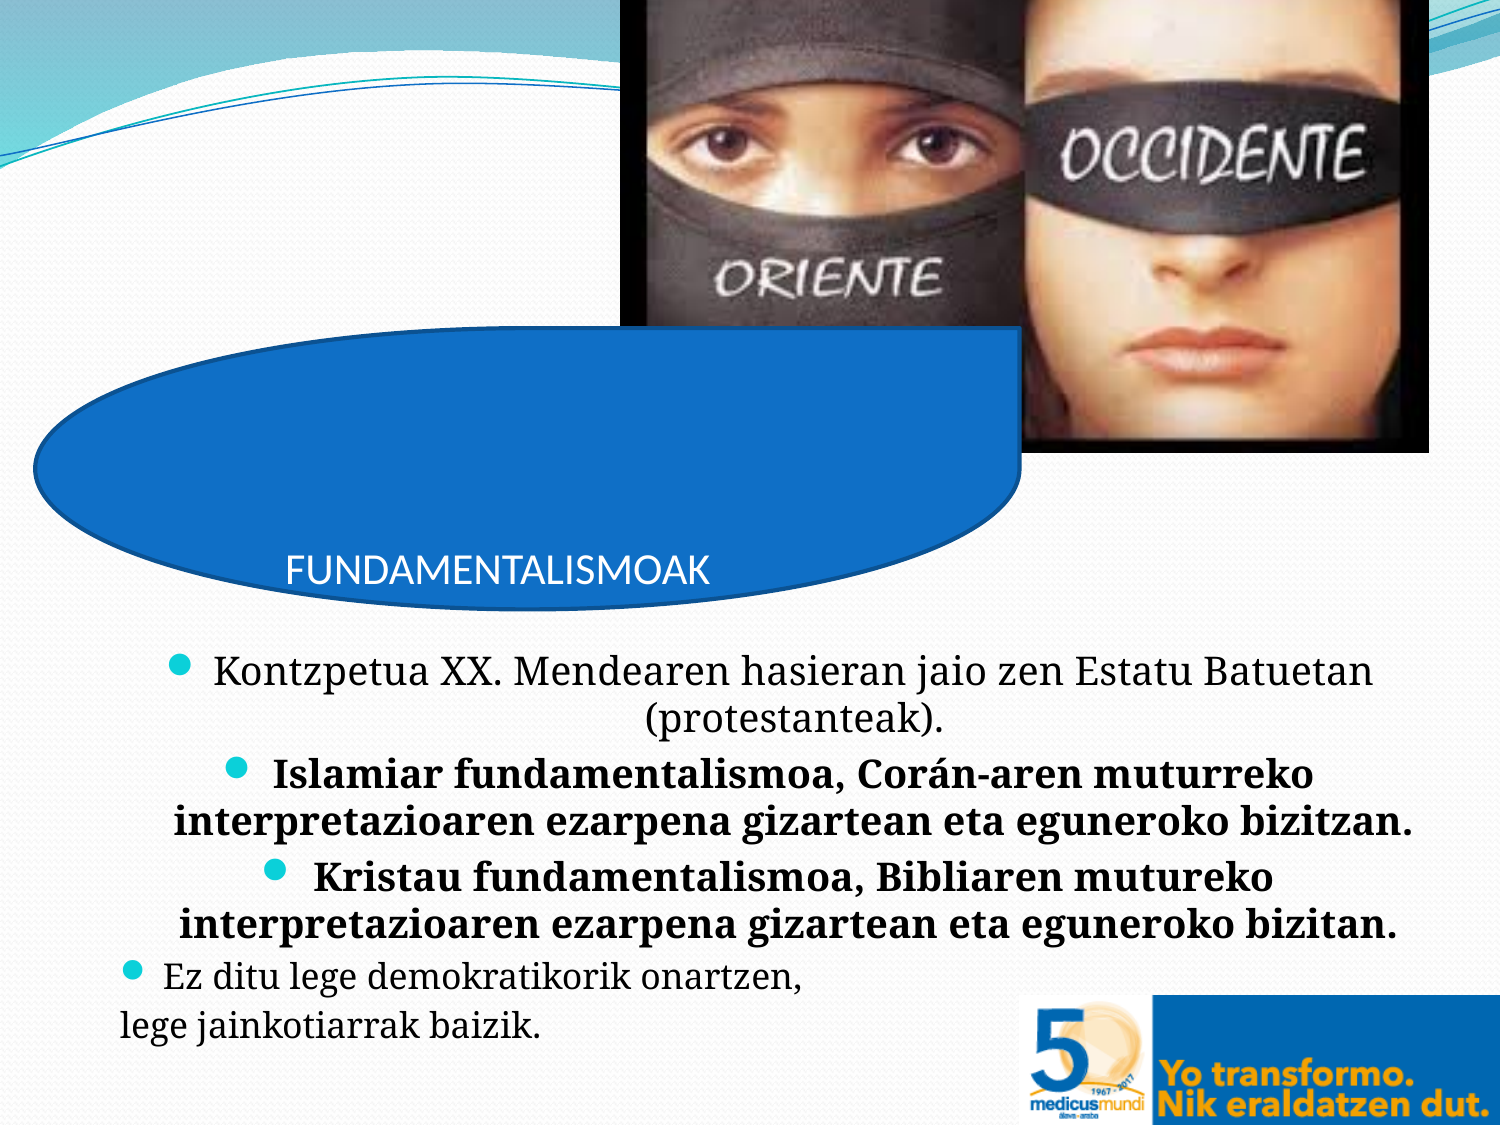

FUNDAMENTALISMOAK
# Kontzpetua XX. Mendearen hasieran jaio zen Estatu Batuetan (protestanteak).
Islamiar fundamentalismoa, Corán-aren muturreko interpretazioaren ezarpena gizartean eta eguneroko bizitzan.
Kristau fundamentalismoa, Bibliaren mutureko interpretazioaren ezarpena gizartean eta eguneroko bizitan.
Ez ditu lege demokratikorik onartzen,
lege jainkotiarrak baizik.